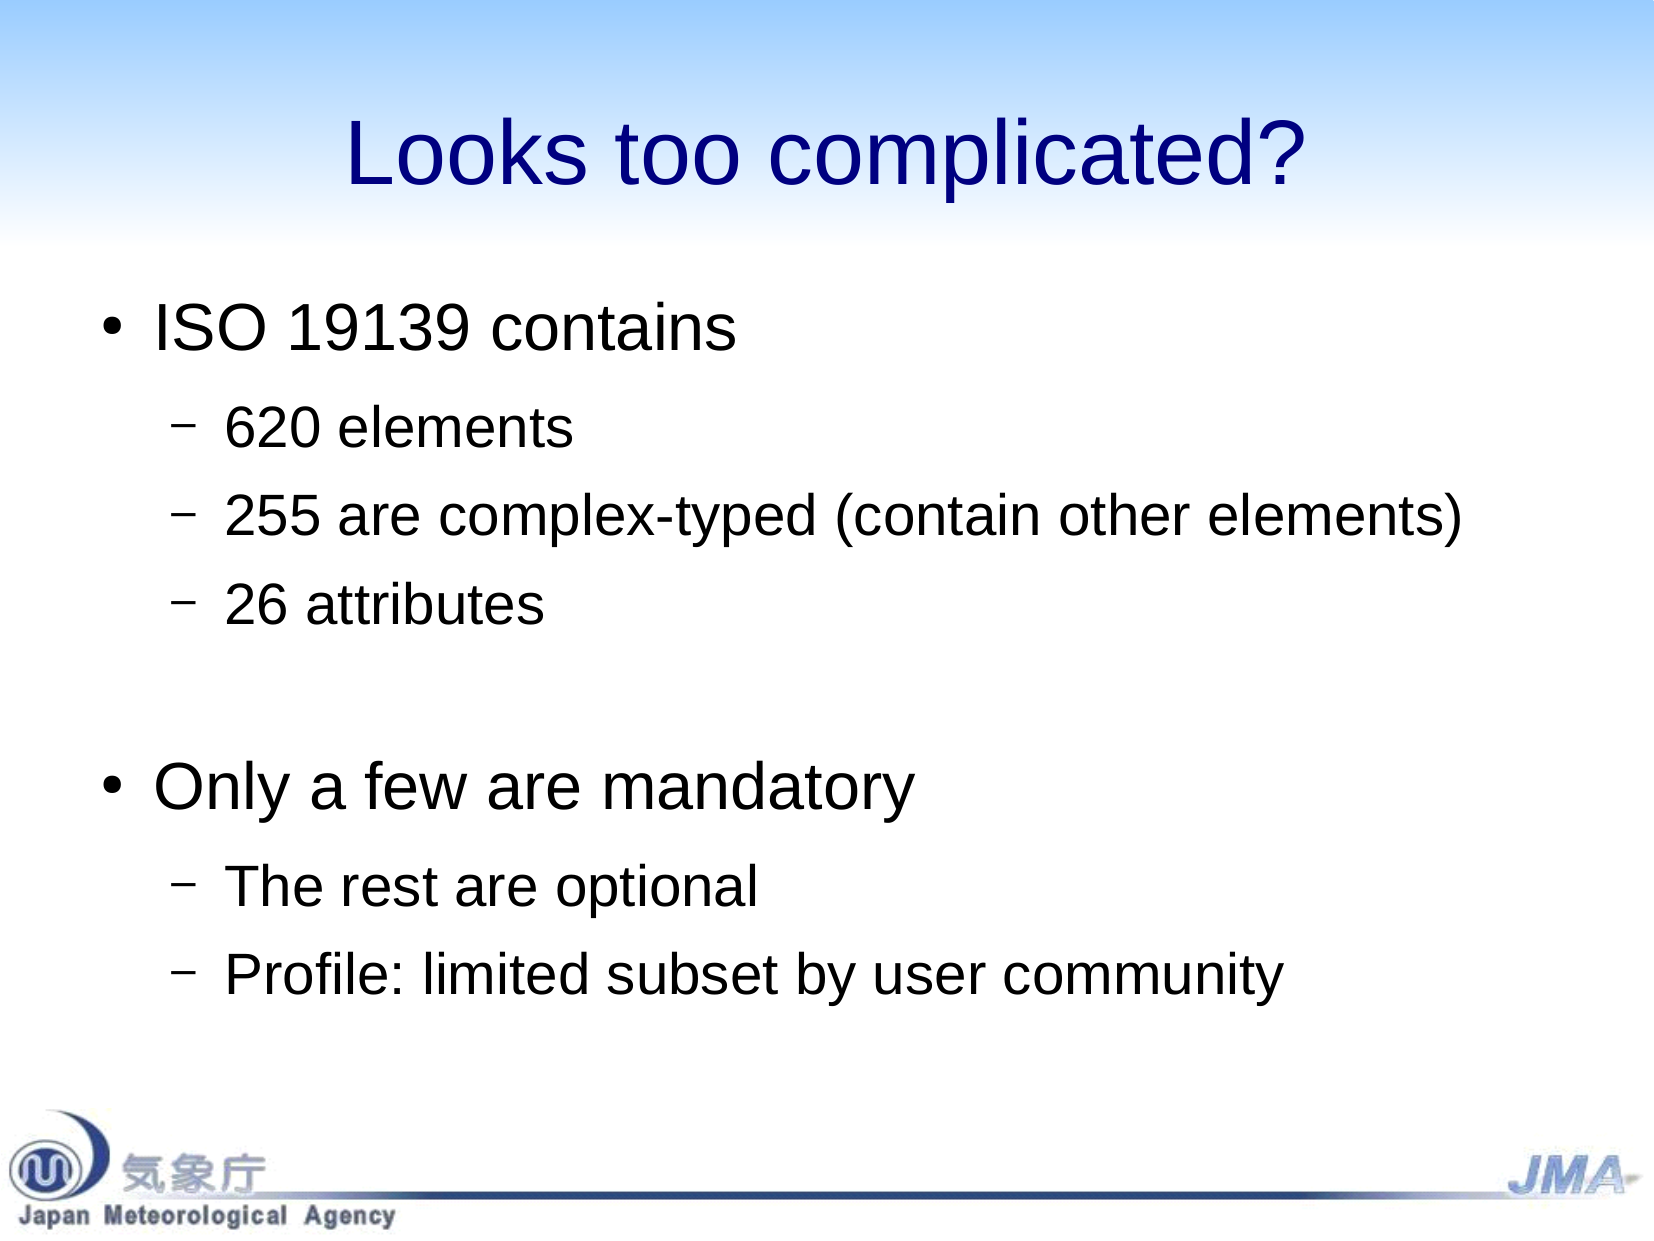

# Looks too complicated?
ISO 19139 contains
620 elements
255 are complex-typed (contain other elements)
26 attributes
Only a few are mandatory
The rest are optional
Profile: limited subset by user community